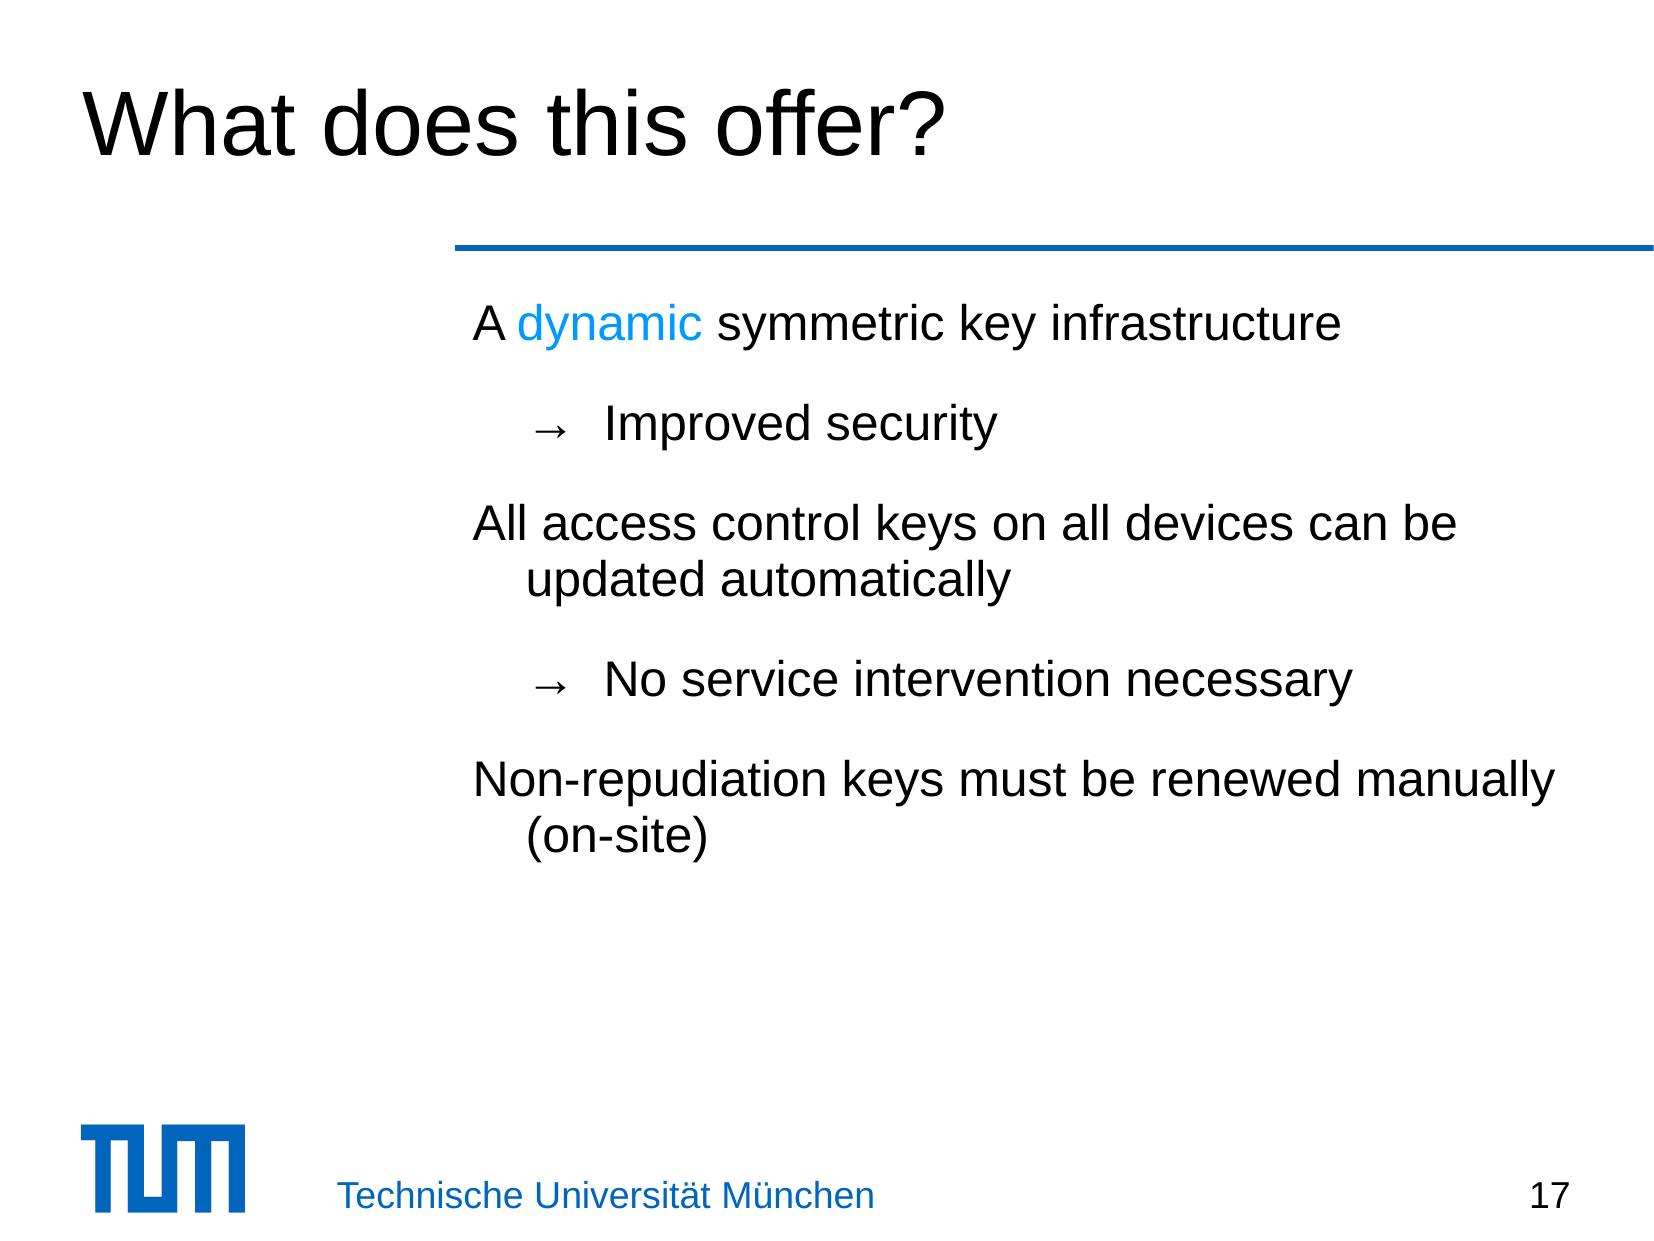

# What does this offer?
A dynamic symmetric key infrastructure
→ Improved security
All access control keys on all devices can be updated automatically
→ No service intervention necessary
Non-repudiation keys must be renewed manually (on-site)
17